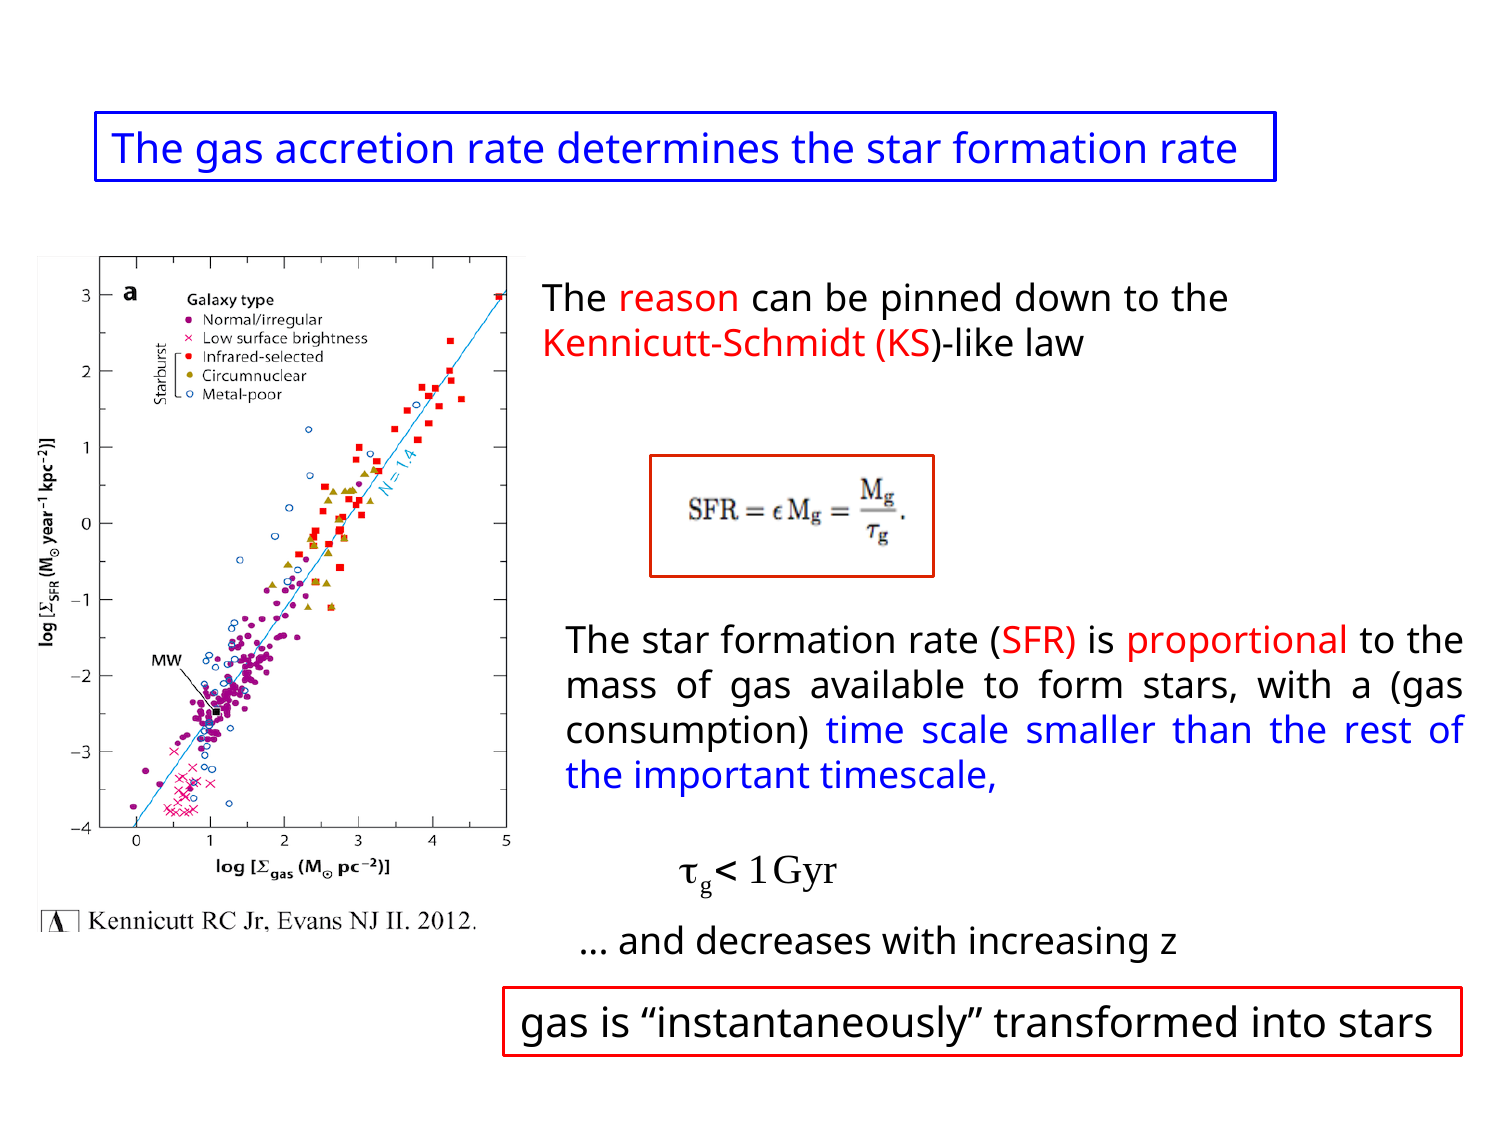

The gas accretion rate determines the star formation rate
The reason can be pinned down to the Kennicutt-Schmidt (KS)-like law
The star formation rate (SFR) is proportional to the mass of gas available to form stars, with a (gas consumption) time scale smaller than the rest of the important timescale,
... and decreases with increasing z
gas is “instantaneously” transformed into stars